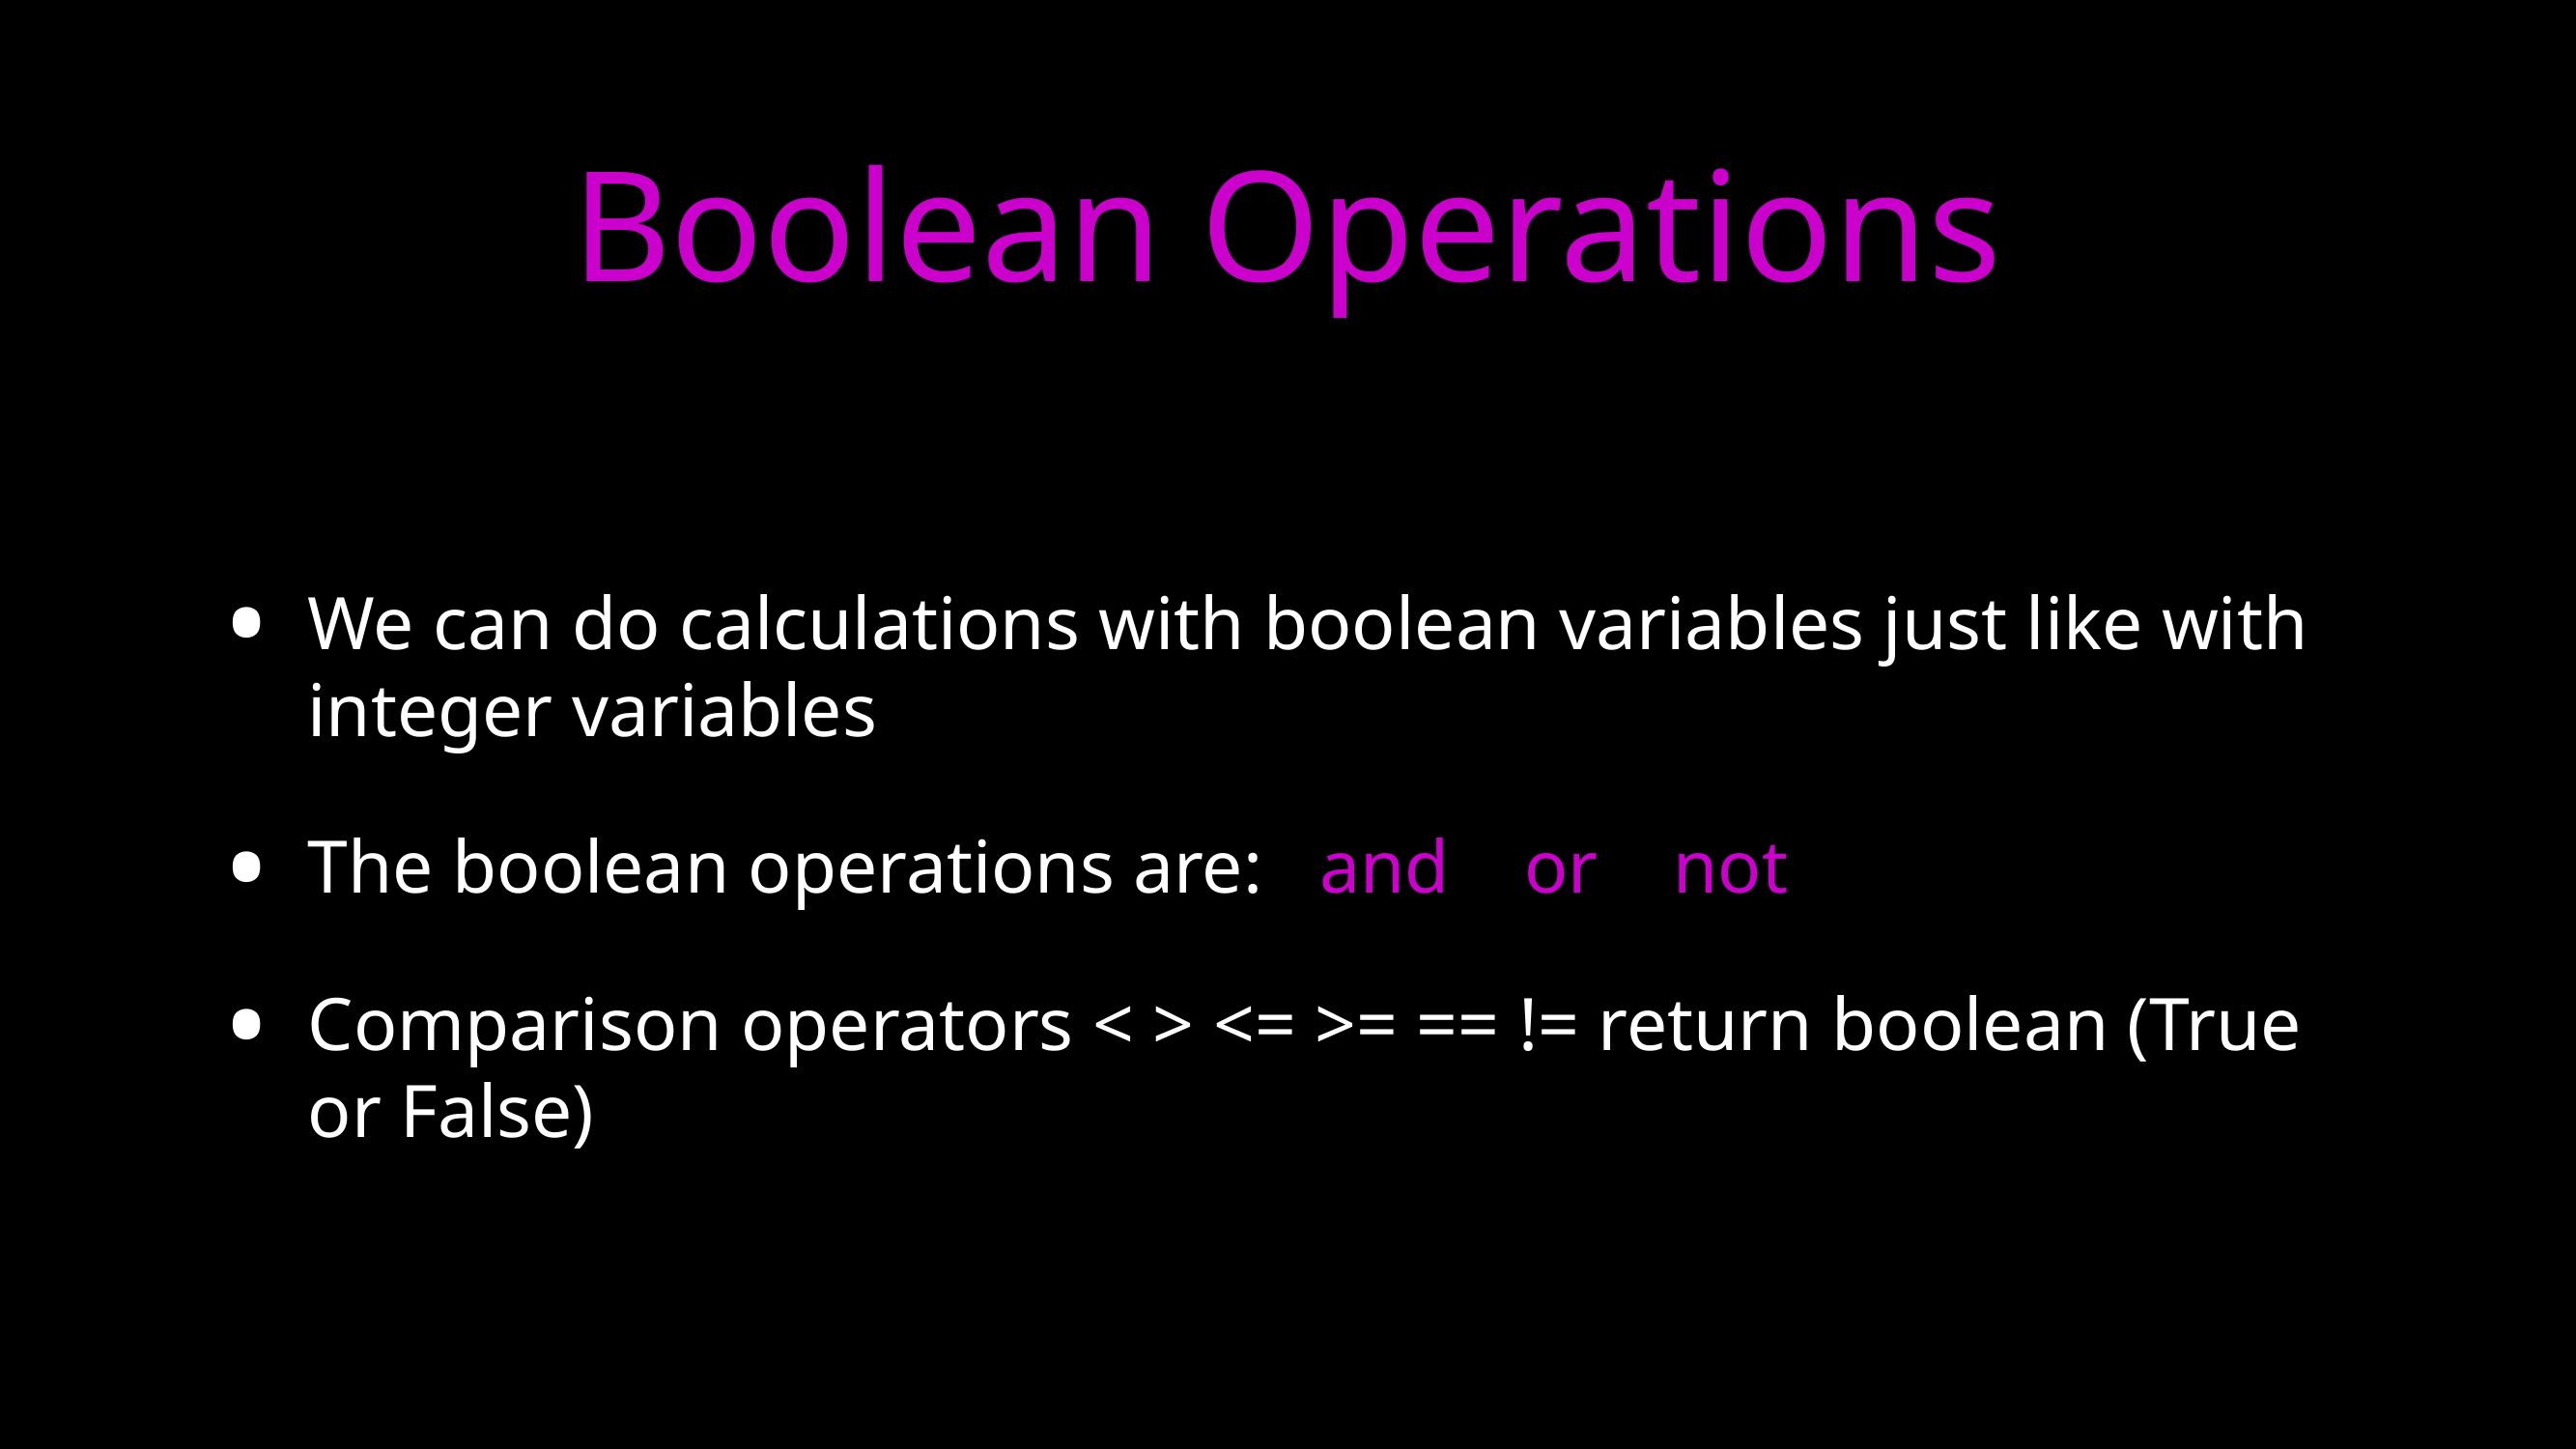

# Boolean Operations
We can do calculations with boolean variables just like with integer variables
The boolean operations are: and or not
Comparison operators < > <= >= == != return boolean (True or False)